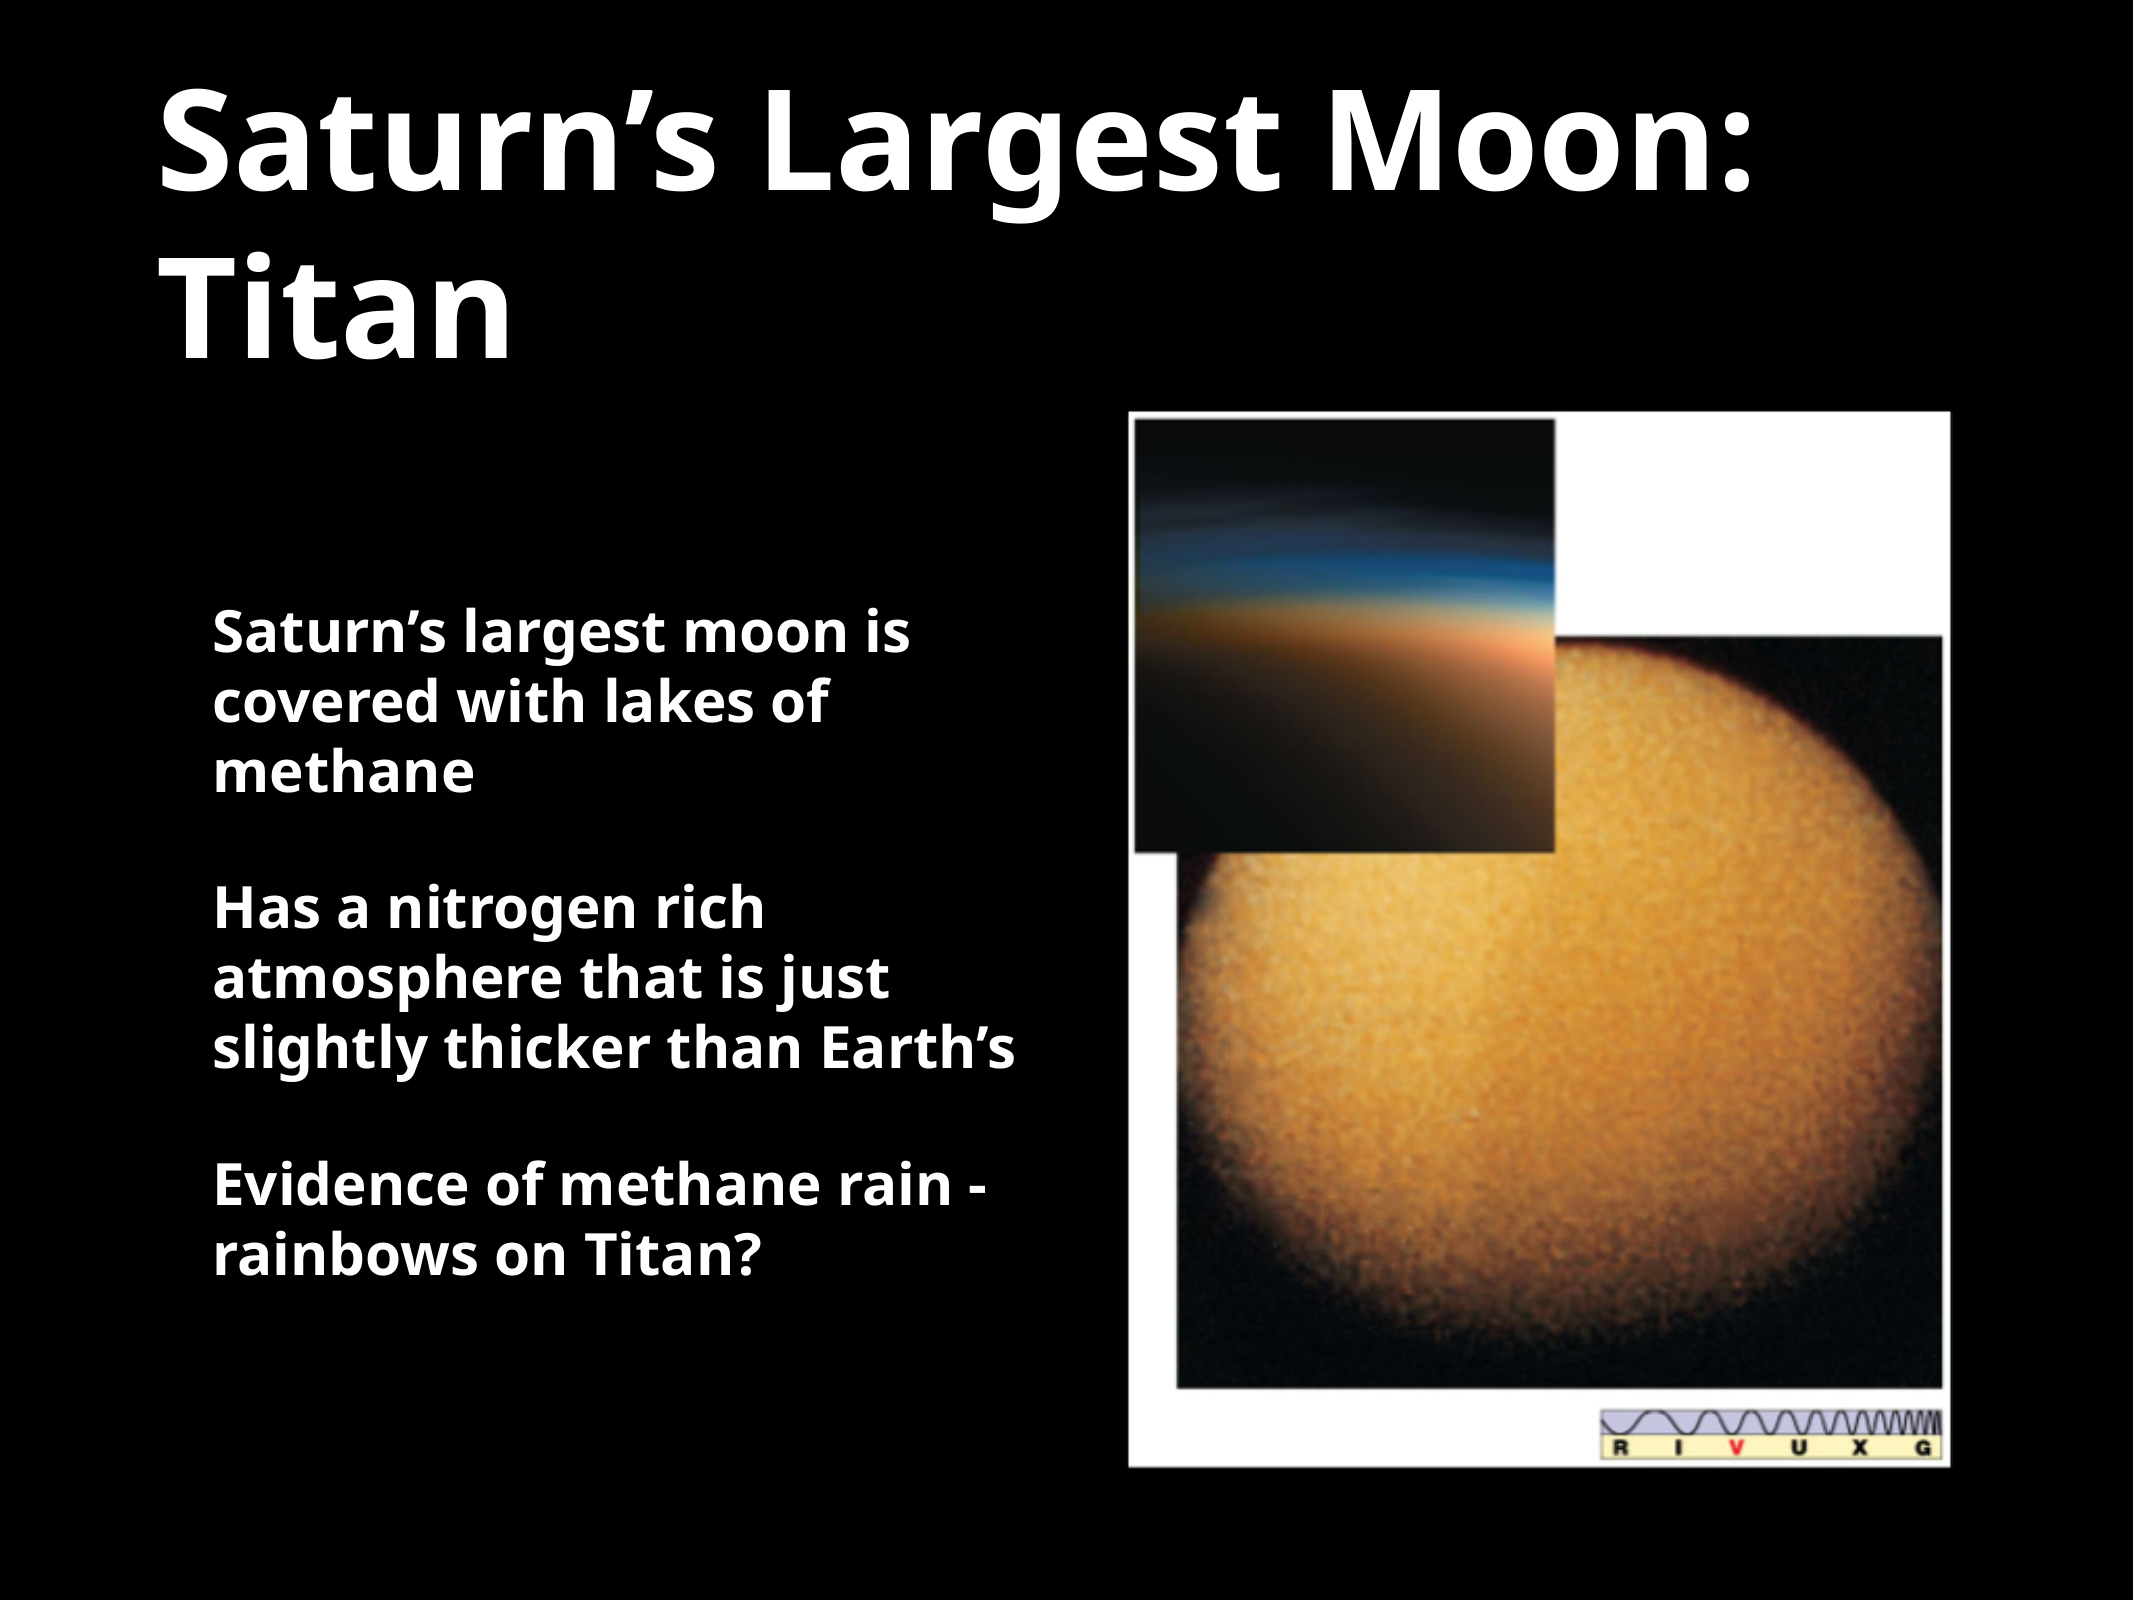

# Saturn’s Largest Moon: Titan
Saturn’s largest moon is covered with lakes of methane
Has a nitrogen rich atmosphere that is just slightly thicker than Earth’s
Evidence of methane rain - rainbows on Titan?